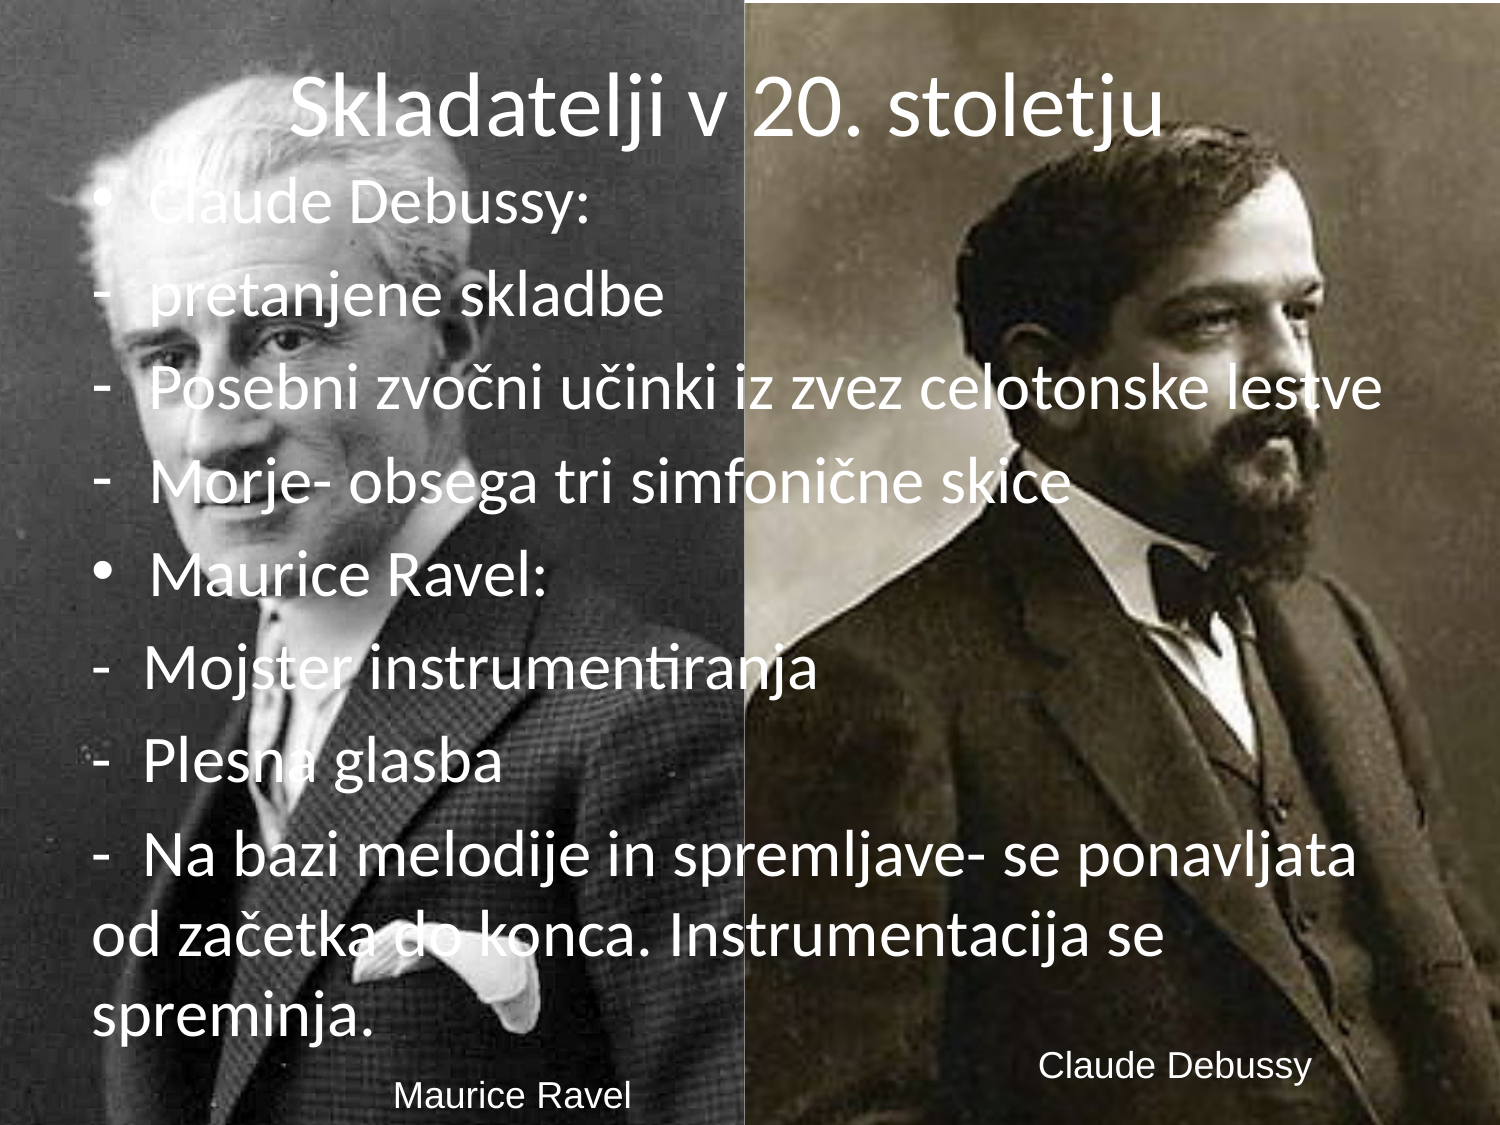

# Skladatelji v 20. stoletju
Claude Debussy:
pretanjene skladbe
Posebni zvočni učinki iz zvez celotonske lestve
Morje- obsega tri simfonične skice
Maurice Ravel:
- Mojster instrumentiranja
- Plesna glasba
- Na bazi melodije in spremljave- se ponavljata od začetka do konca. Instrumentacija se spreminja.
Claude Debussy
Maurice Ravel